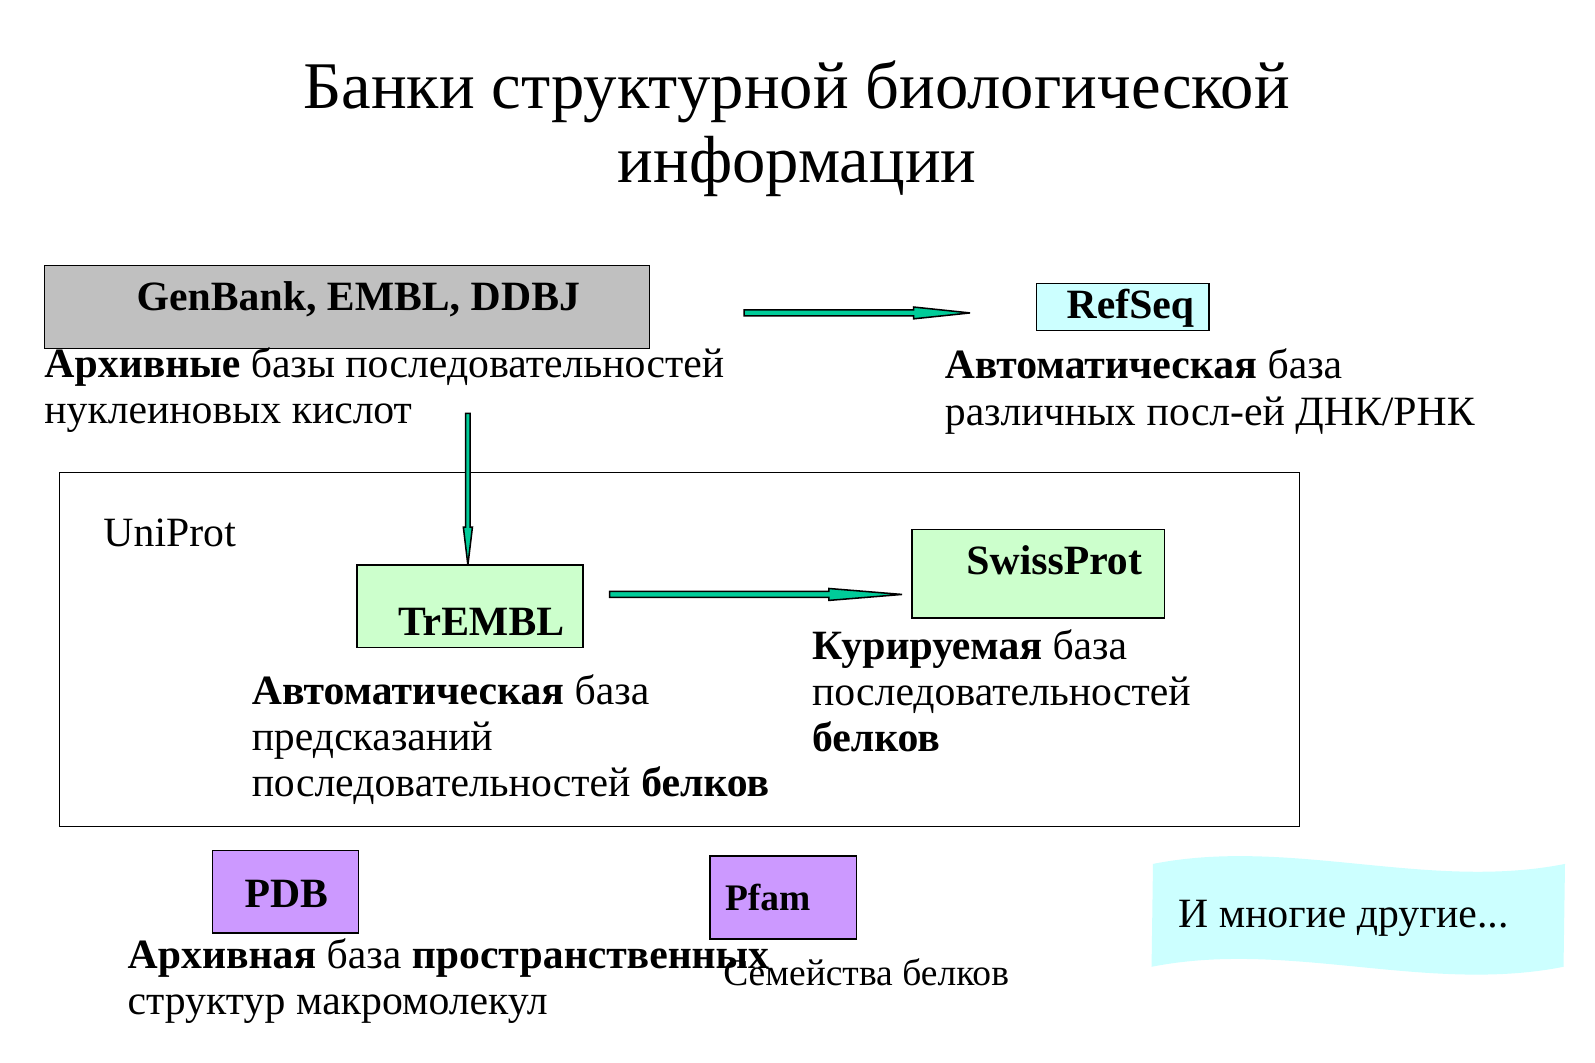

# Банки структурной биологической информации
GenBank, EMBL, DDBJ
RefSeq
Архивные базы последовательностей нуклеиновых кислот
Автоматическая база
различных посл-ей ДНК/РНК
UniProt
SwissProt
TrEMBL
Автоматическая база
предсказаний
последовательностей белков
Курируемая база
последовательностей
белков
Pfam
PDB
И многие другие...
Архивная база пространственных
структур макромолекул
Семейства белков